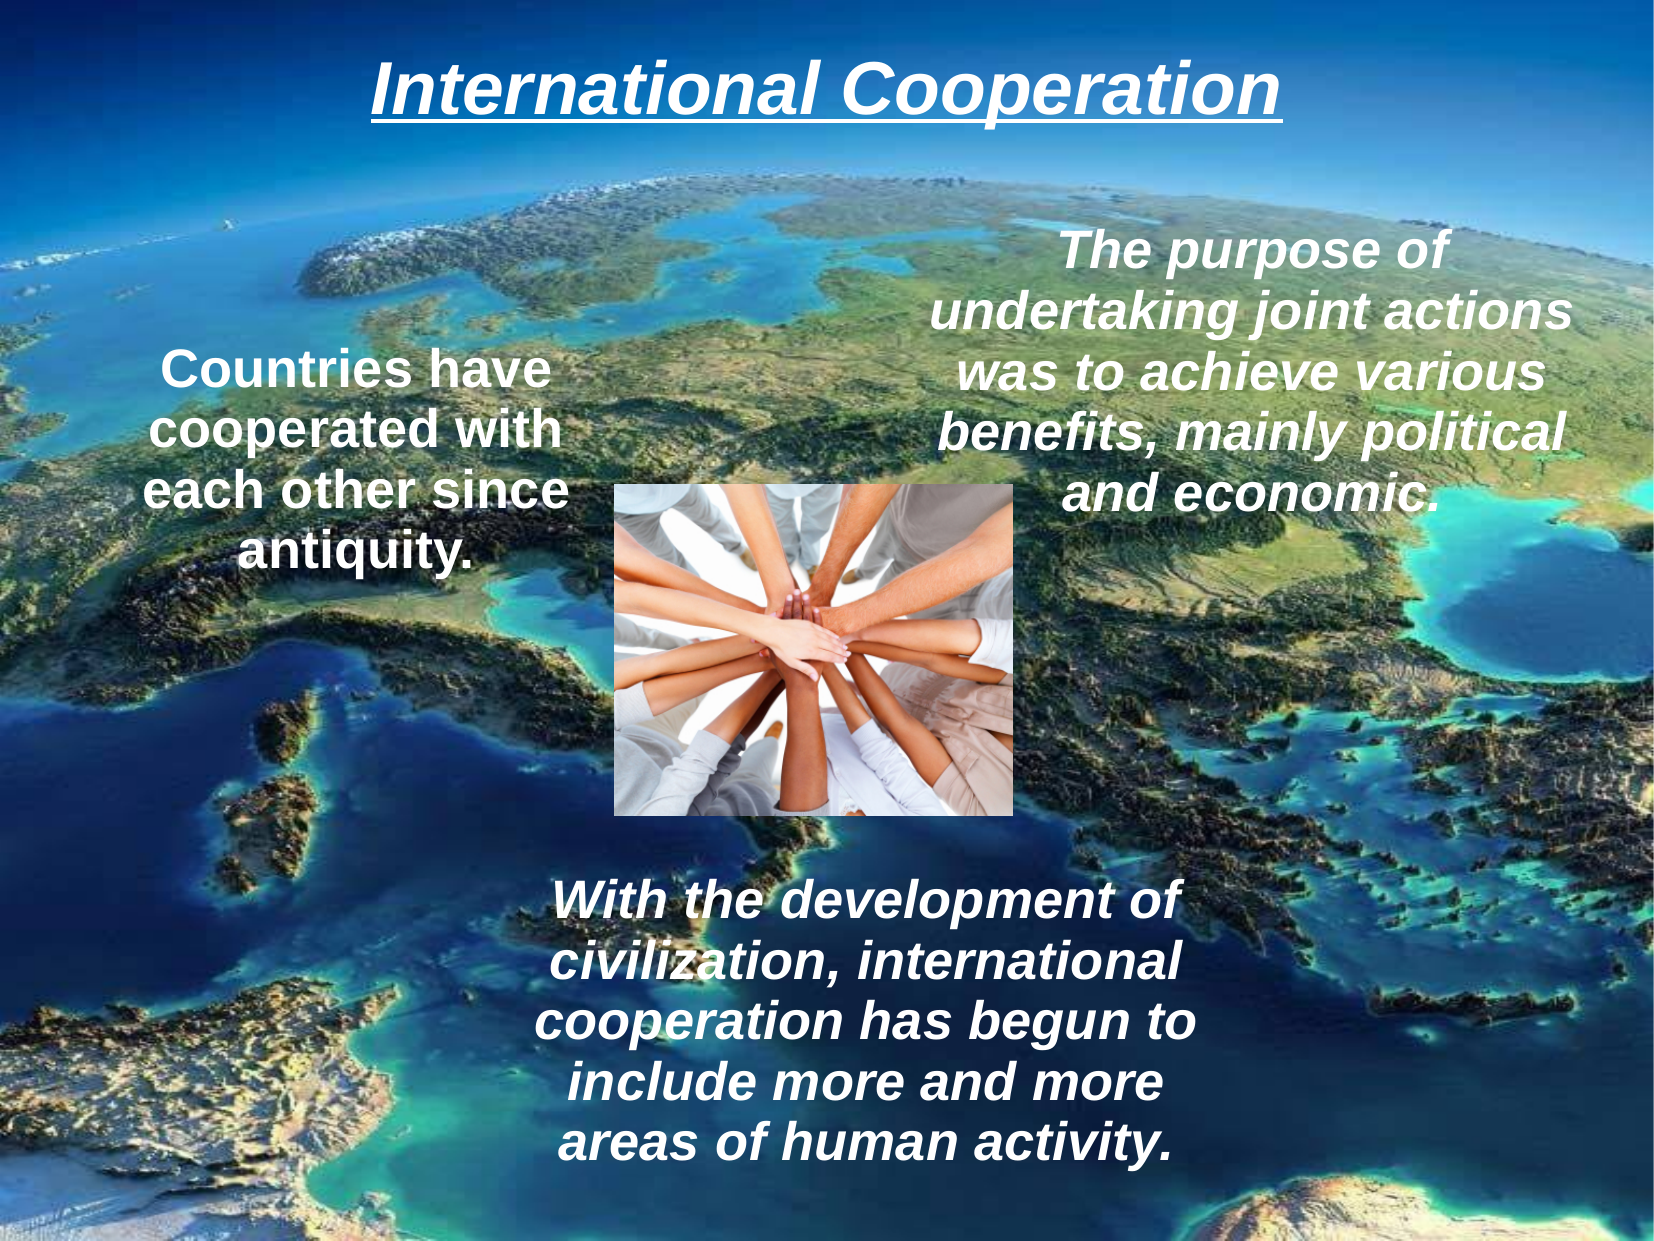

International Cooperation
The purpose of undertaking joint actions was to achieve various benefits, mainly political and economic.
Countries have cooperated with each other since antiquity.
With the development of civilization, international cooperation has begun to include more and more areas of human activity.